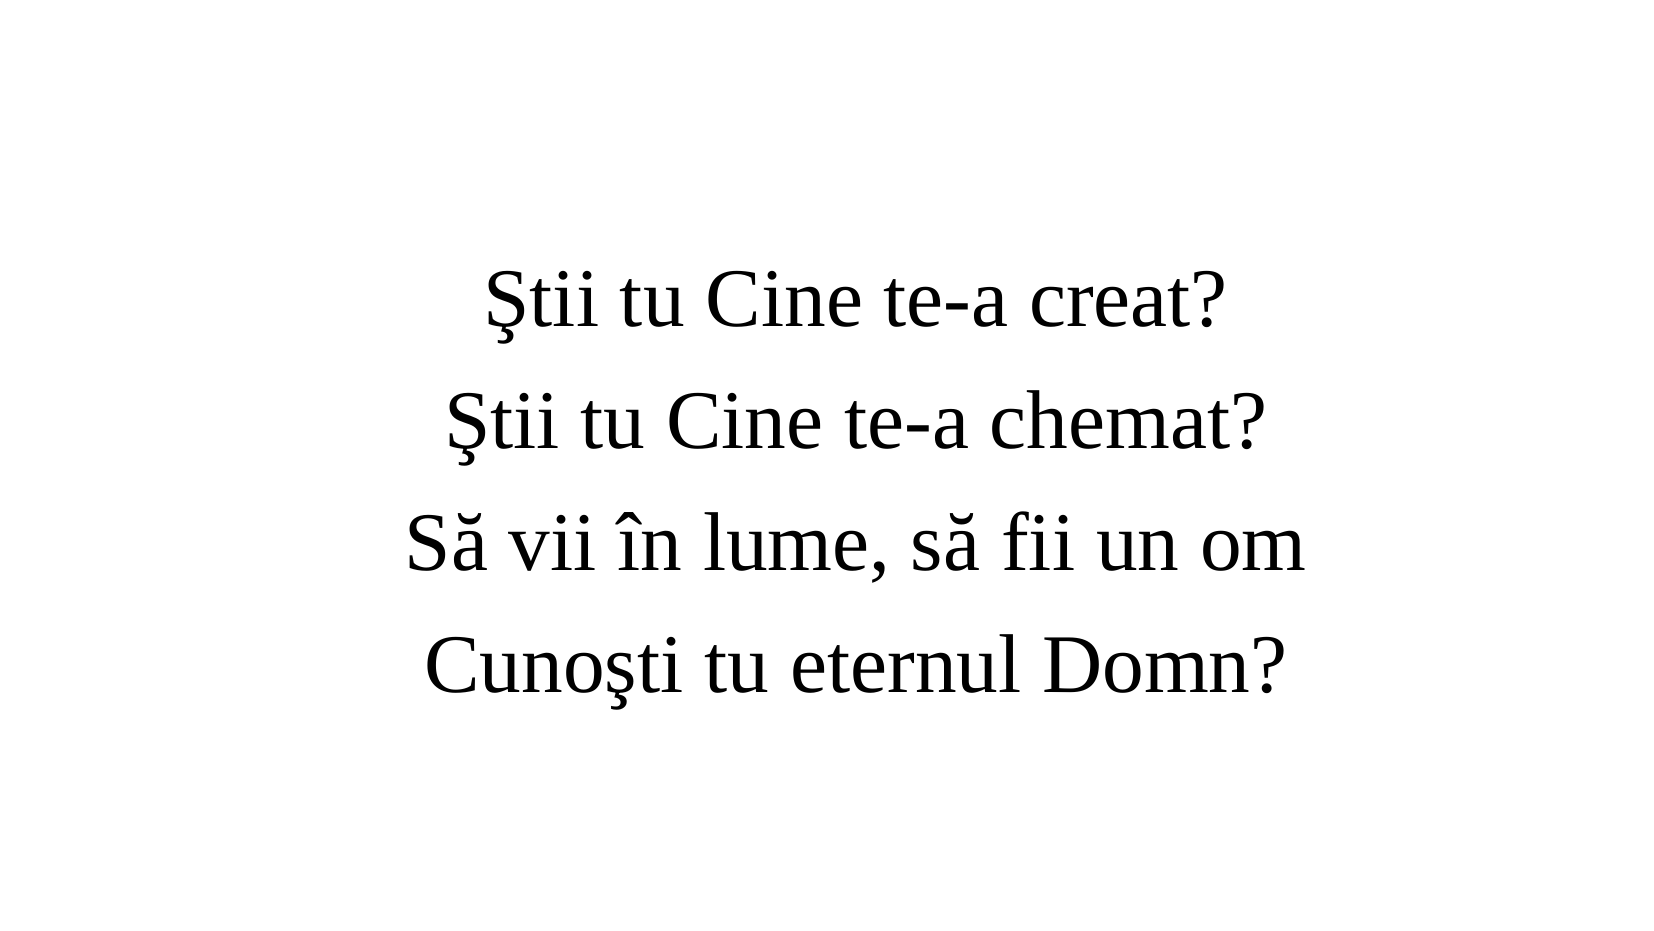

# Ştii tu Cine te-a creat?
Ştii tu Cine te-a chemat?
Să vii în lume, să fii un om
Cunoşti tu eternul Domn?